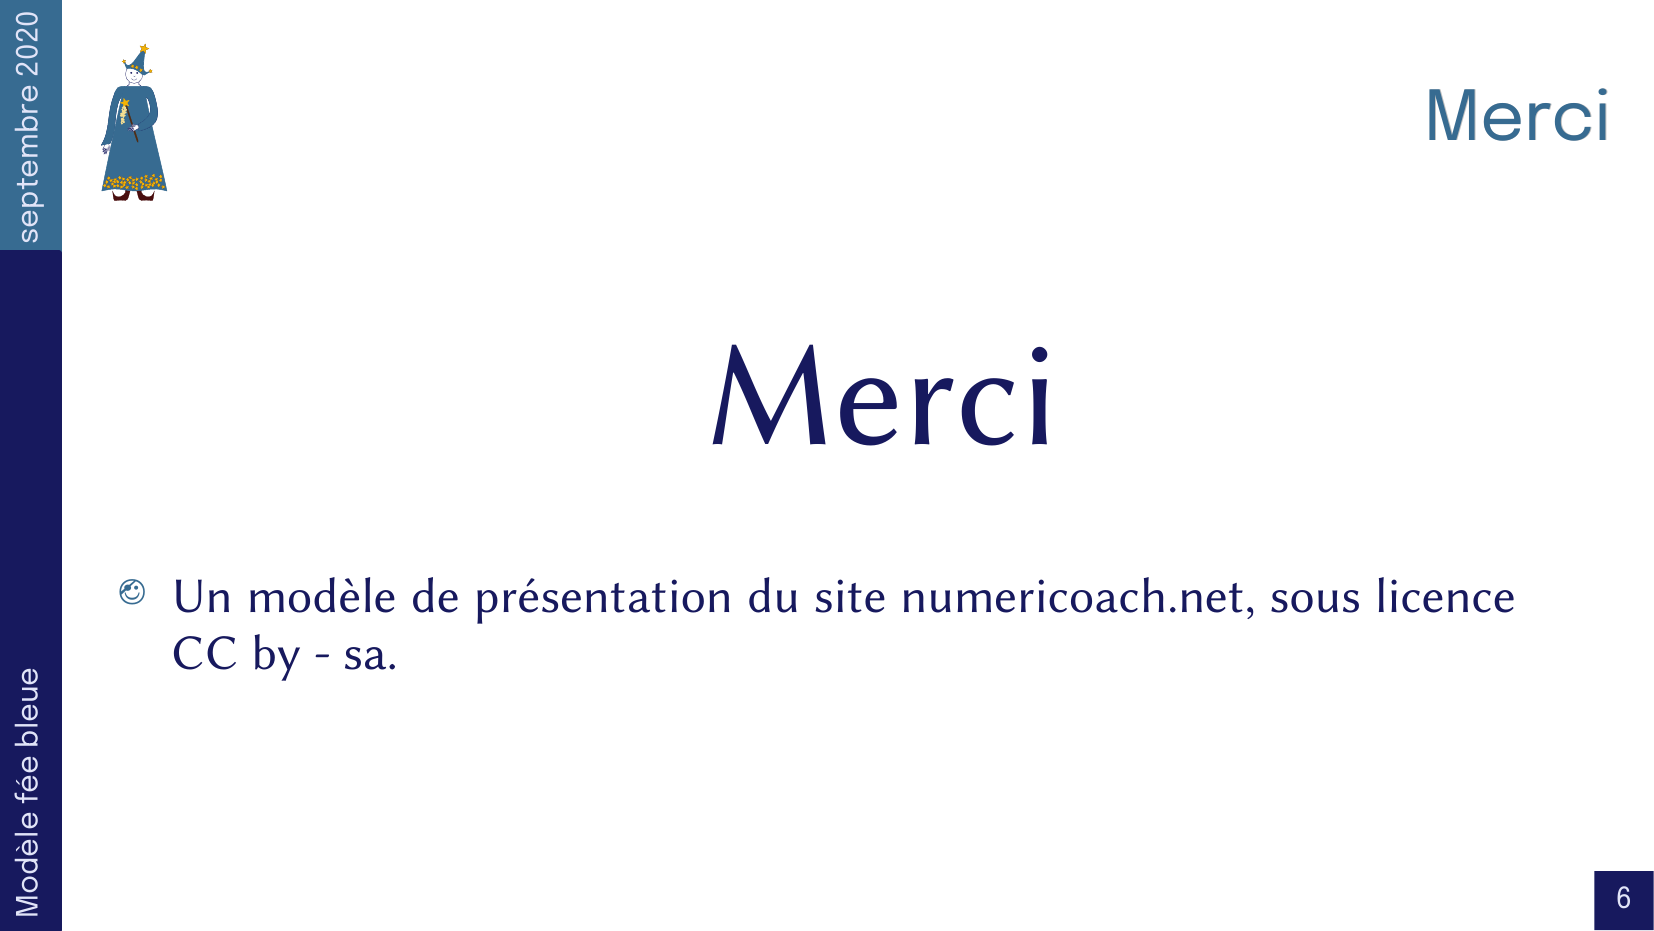

# Merci
septembre 2020
Merci
Modèle fée bleue
Un modèle de présentation du site numericoach.net, sous licence CC by - sa.
6